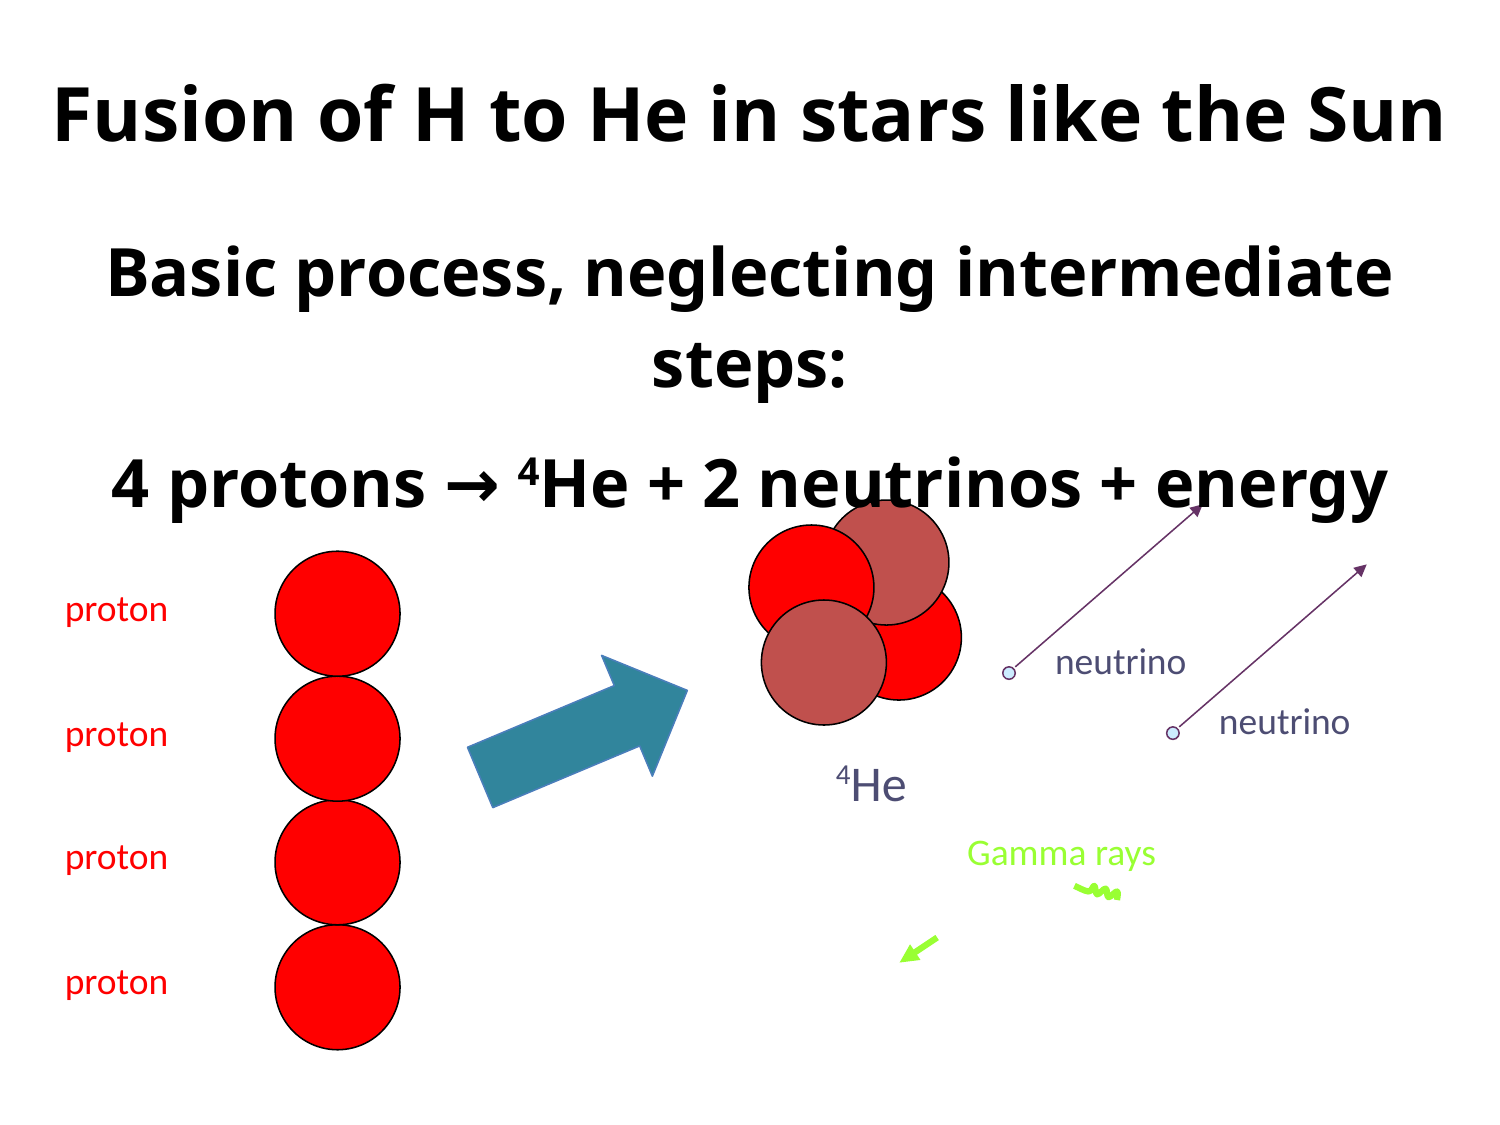

# Fusion of H to He in stars like the Sun
Basic process, neglecting intermediate steps:
4 protons → 4He + 2 neutrinos + energy
neutrino
proton
proton
neutrino
4He
proton
proton
Gamma rays